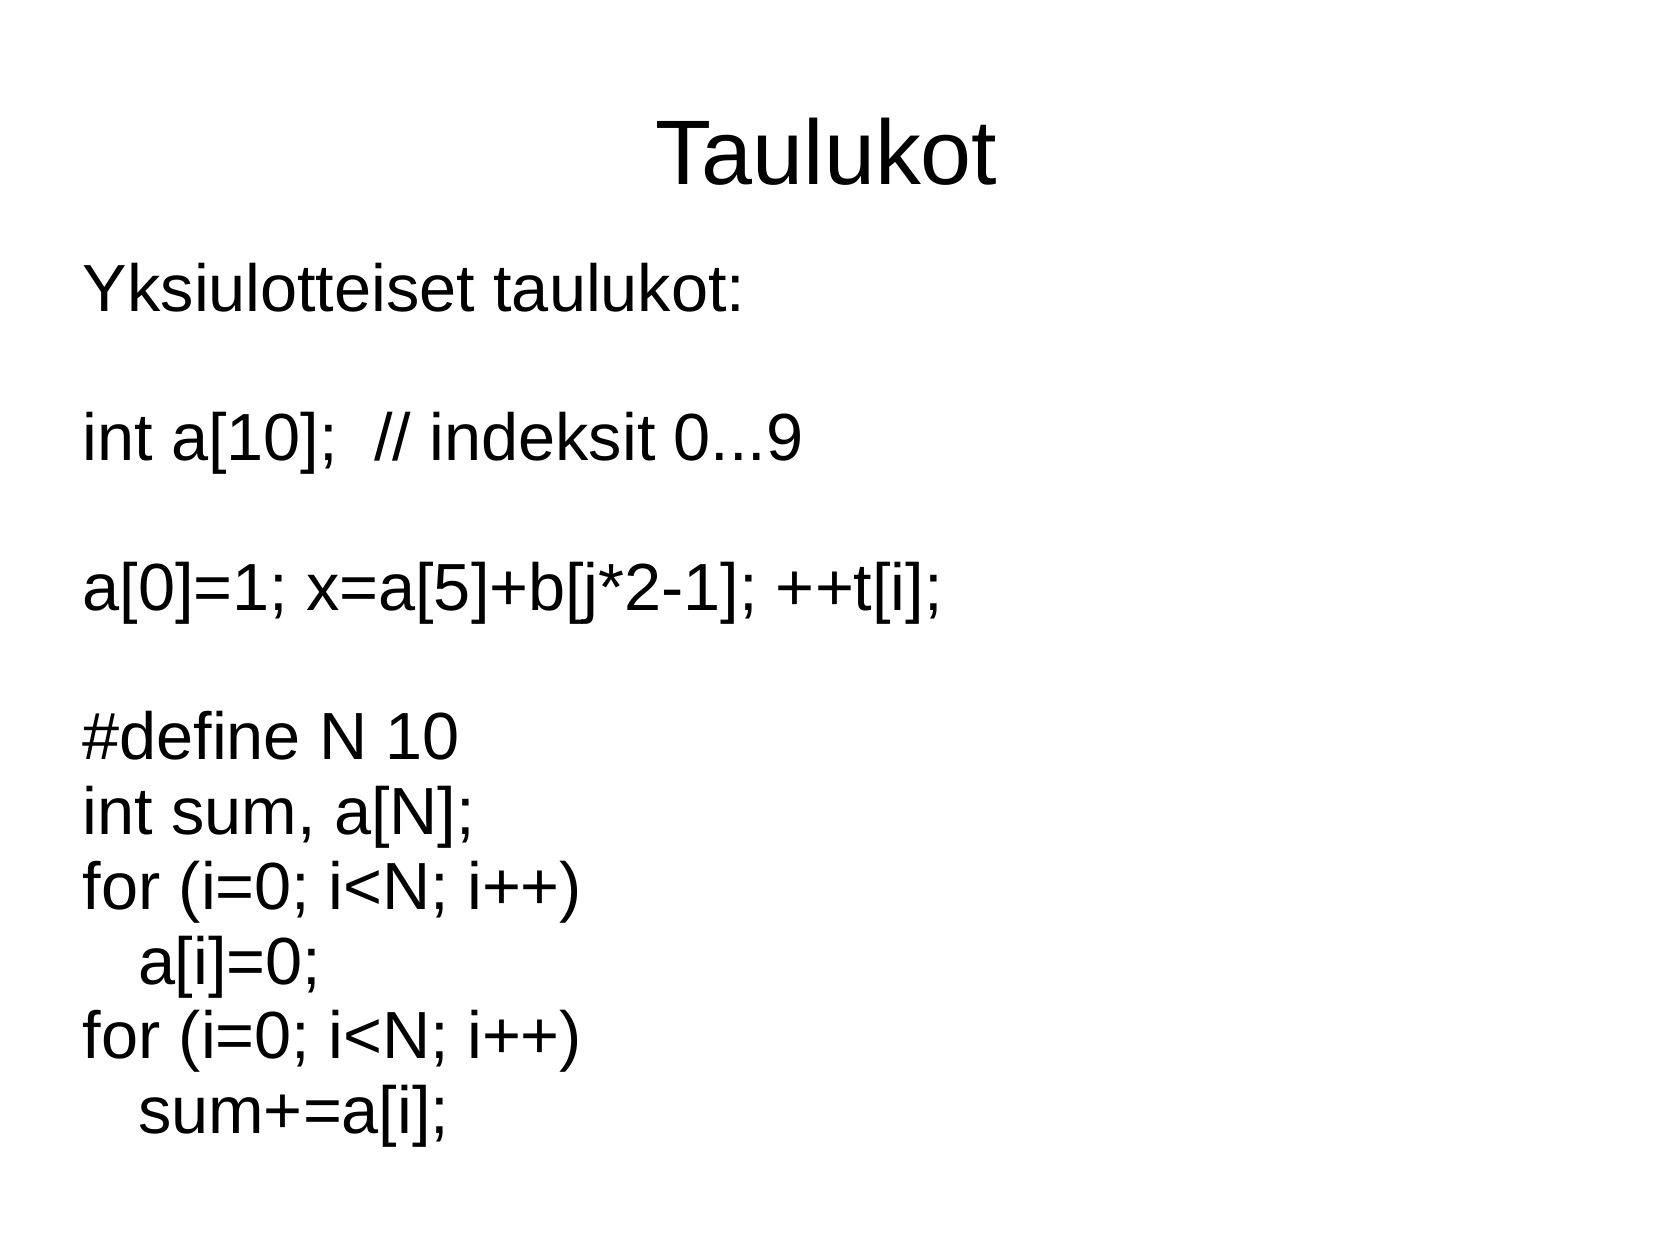

# Taulukot
Yksiulotteiset taulukot:
int a[10]; // indeksit 0...9
a[0]=1; x=a[5]+b[j*2-1]; ++t[i];
#define N 10
int sum, a[N];
for (i=0; i<N; i++)
 a[i]=0;
for (i=0; i<N; i++)
 sum+=a[i];